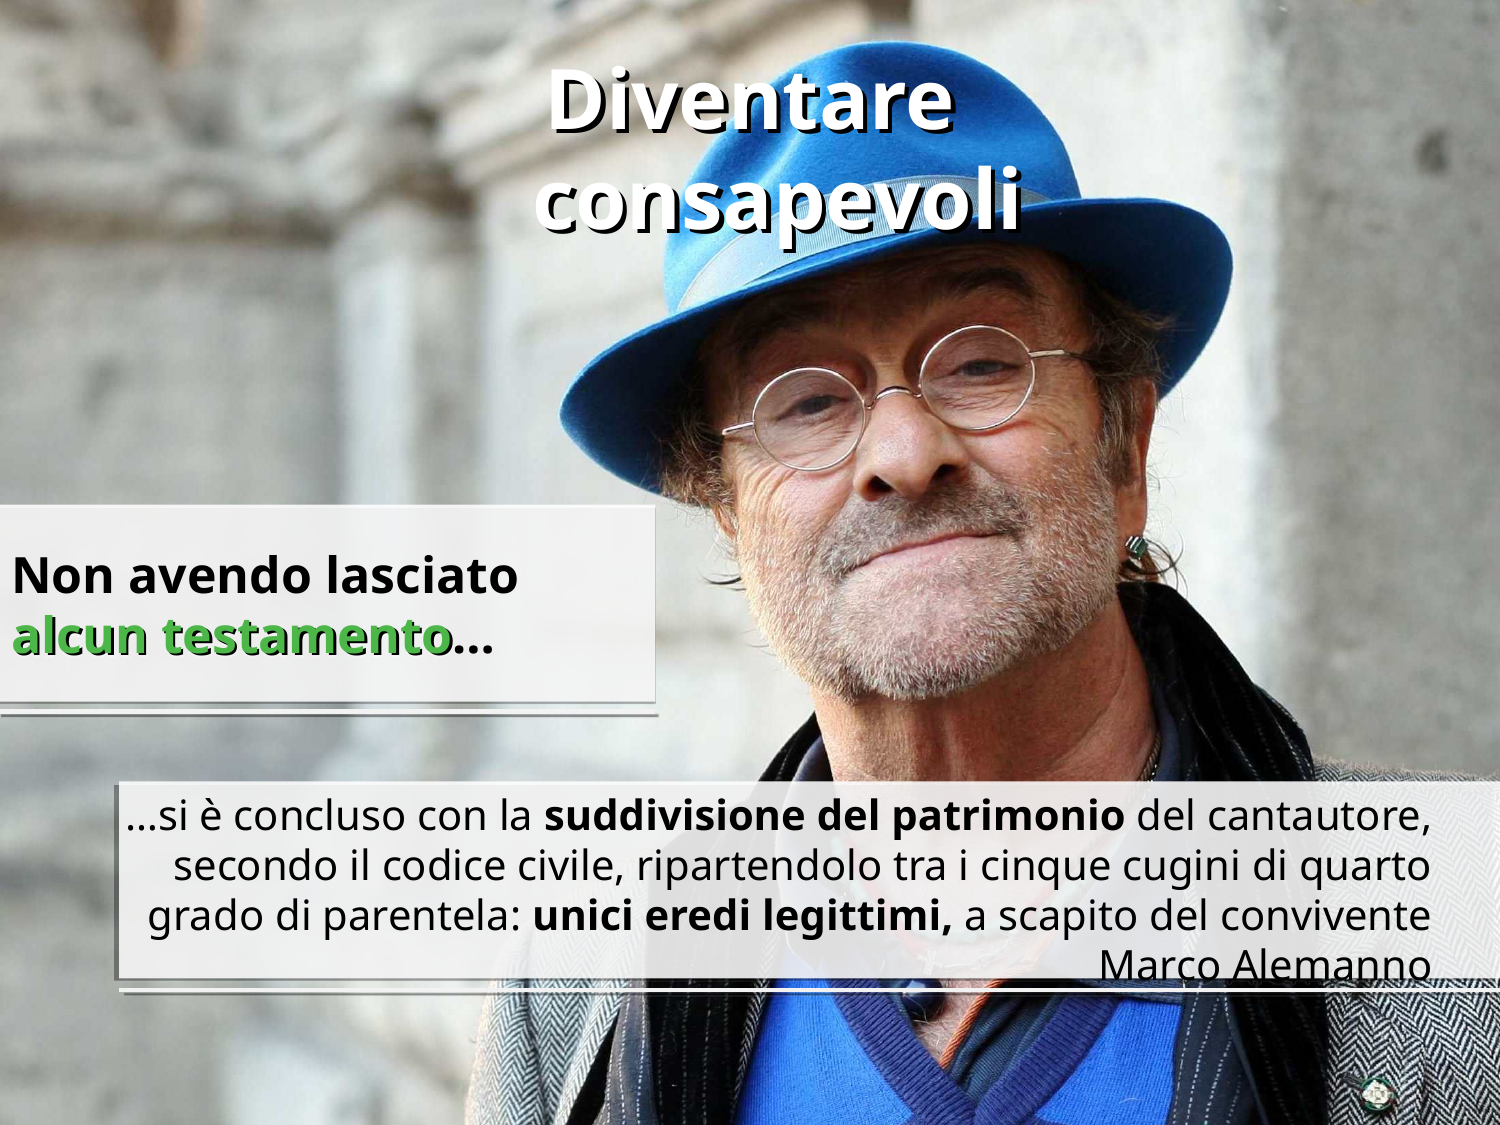

Diventare consapevoli
Non avendo lasciato alcun testamento…
…si è concluso con la suddivisione del patrimonio del cantautore, secondo il codice civile, ripartendolo tra i cinque cugini di quarto grado di parentela: unici eredi legittimi, a scapito del convivente Marco Alemanno